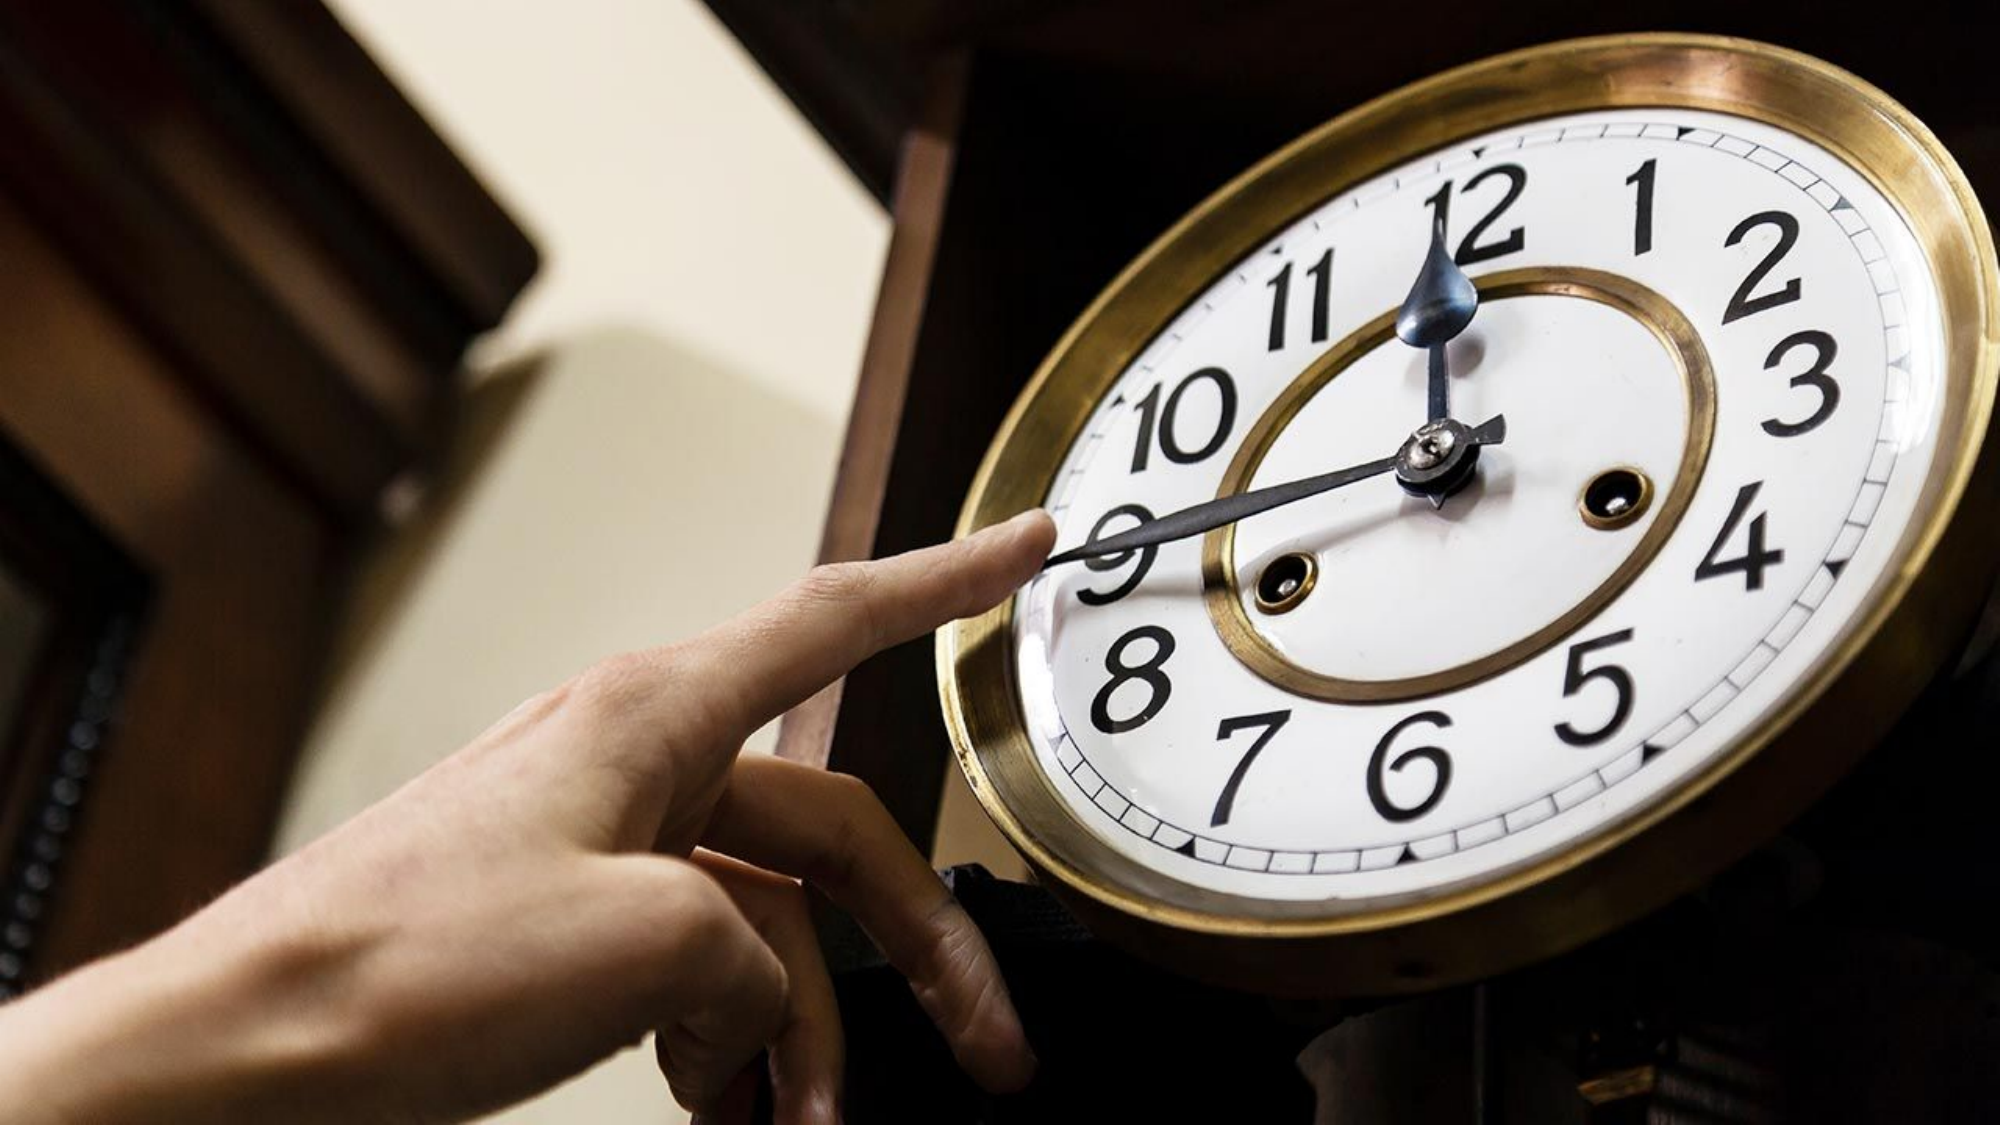

Co nagle to po diable. (decyzje podejmowane w pośpiechu są zwykle błędne)
Najlepszym nauczycielem jest czas. (Przemijający czas sprawia, że po przemyśleniu jakiejś sytuacji dochodzimy do innych wniosków niż na początku, kiedy zdarzyła się jakaś sytuacja)
Czas to pieniądz. (każdą godzinę, której nie stracimy na leniuchowaniu, możemy zamienić na pieniądze)
Dwa razy daje, kto szybko daje. (szybka pomoc jest najcenniejsza)
Kto późno przychodzi, sam sobie szkodzi. (osoba spóźniona musi się liczyć z tym, że poniesie jakąś stratę a także ten, kto często się spóźnia, psuje sobie reputację)
Lepiej późno niż wcale. (warto pewne rzeczy wykonać nawet z opóźnieniem)
Czas leczy rany. (Po upływie czasu nie cierpimy już tak bardzo ze względu na jakąś stratę, życie toczy się dalej)
# PRZYSŁOWIA ZWIĄZANE Z CZASEM